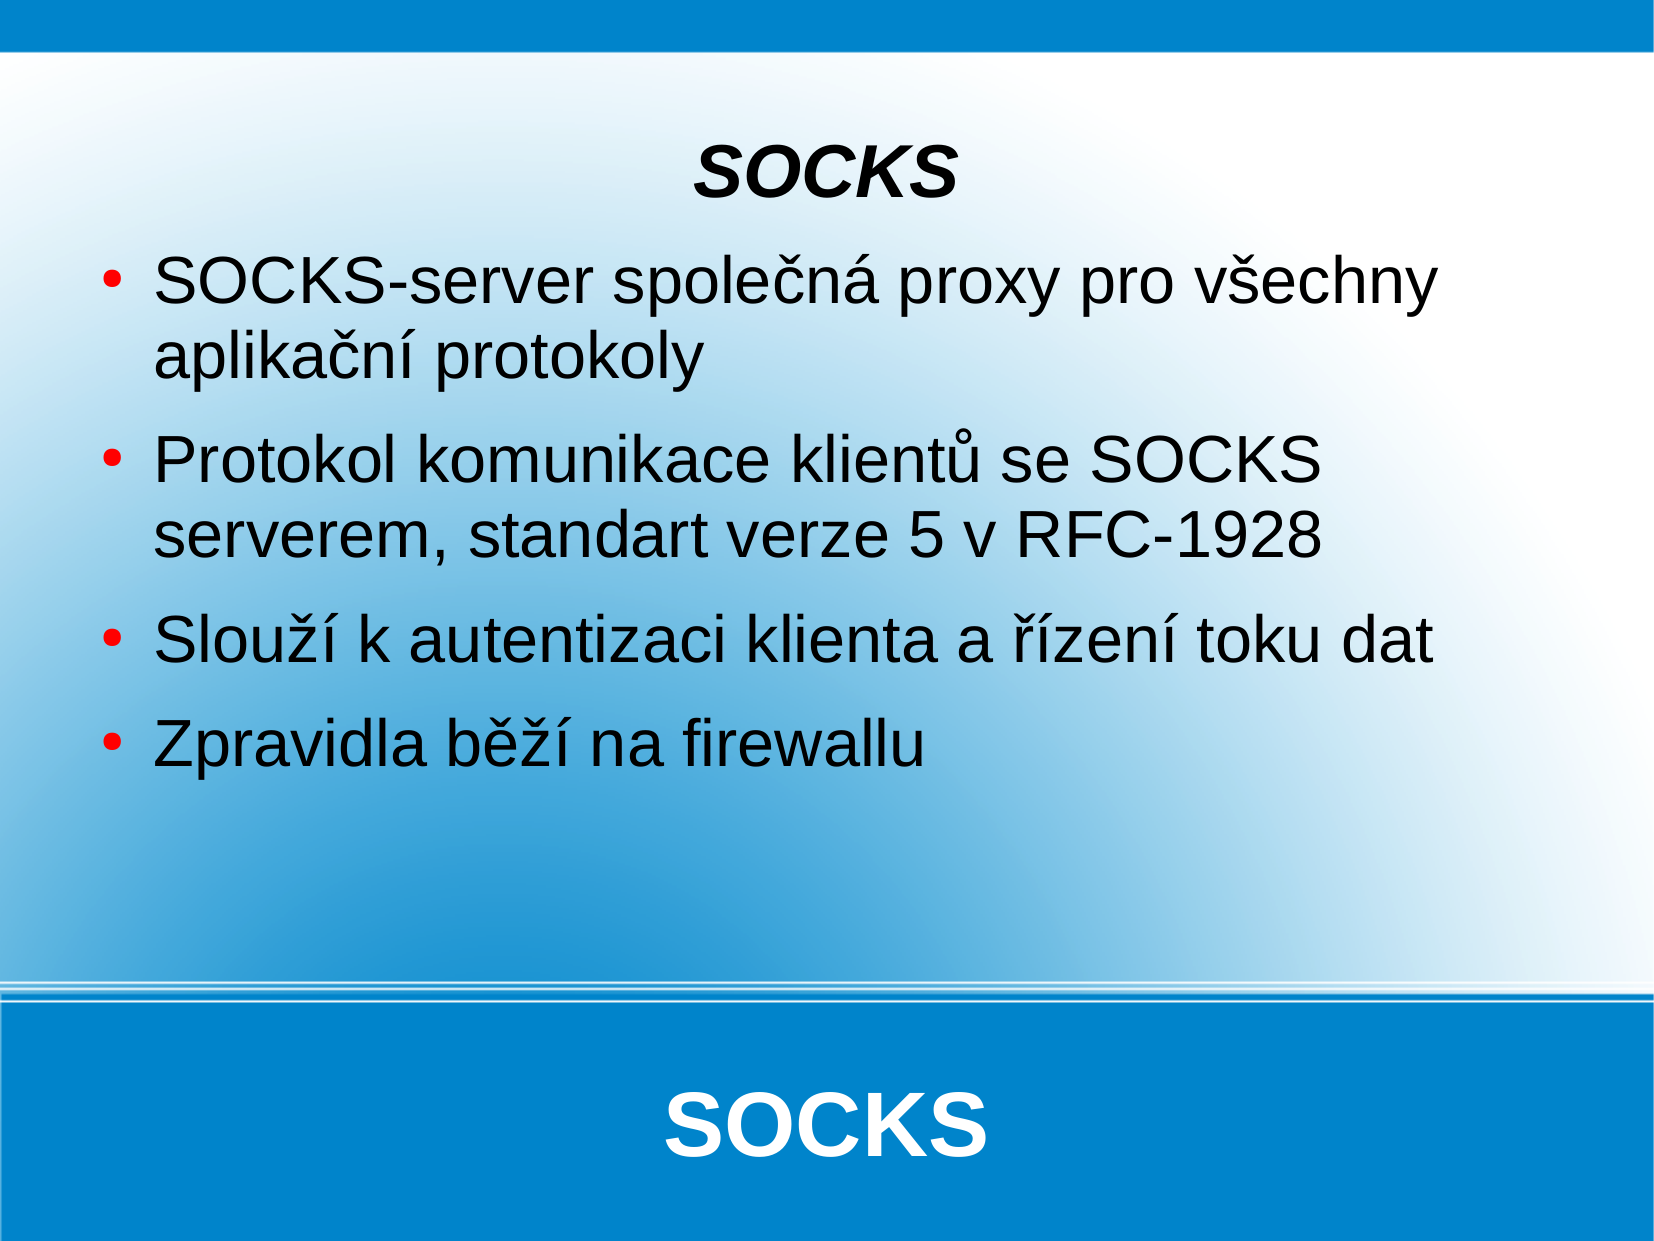

SOCKS
SOCKS-server společná proxy pro všechny aplikační protokoly
Protokol komunikace klientů se SOCKS serverem, standart verze 5 v RFC-1928
Slouží k autentizaci klienta a řízení toku dat
Zpravidla běží na firewallu
# SOCKS